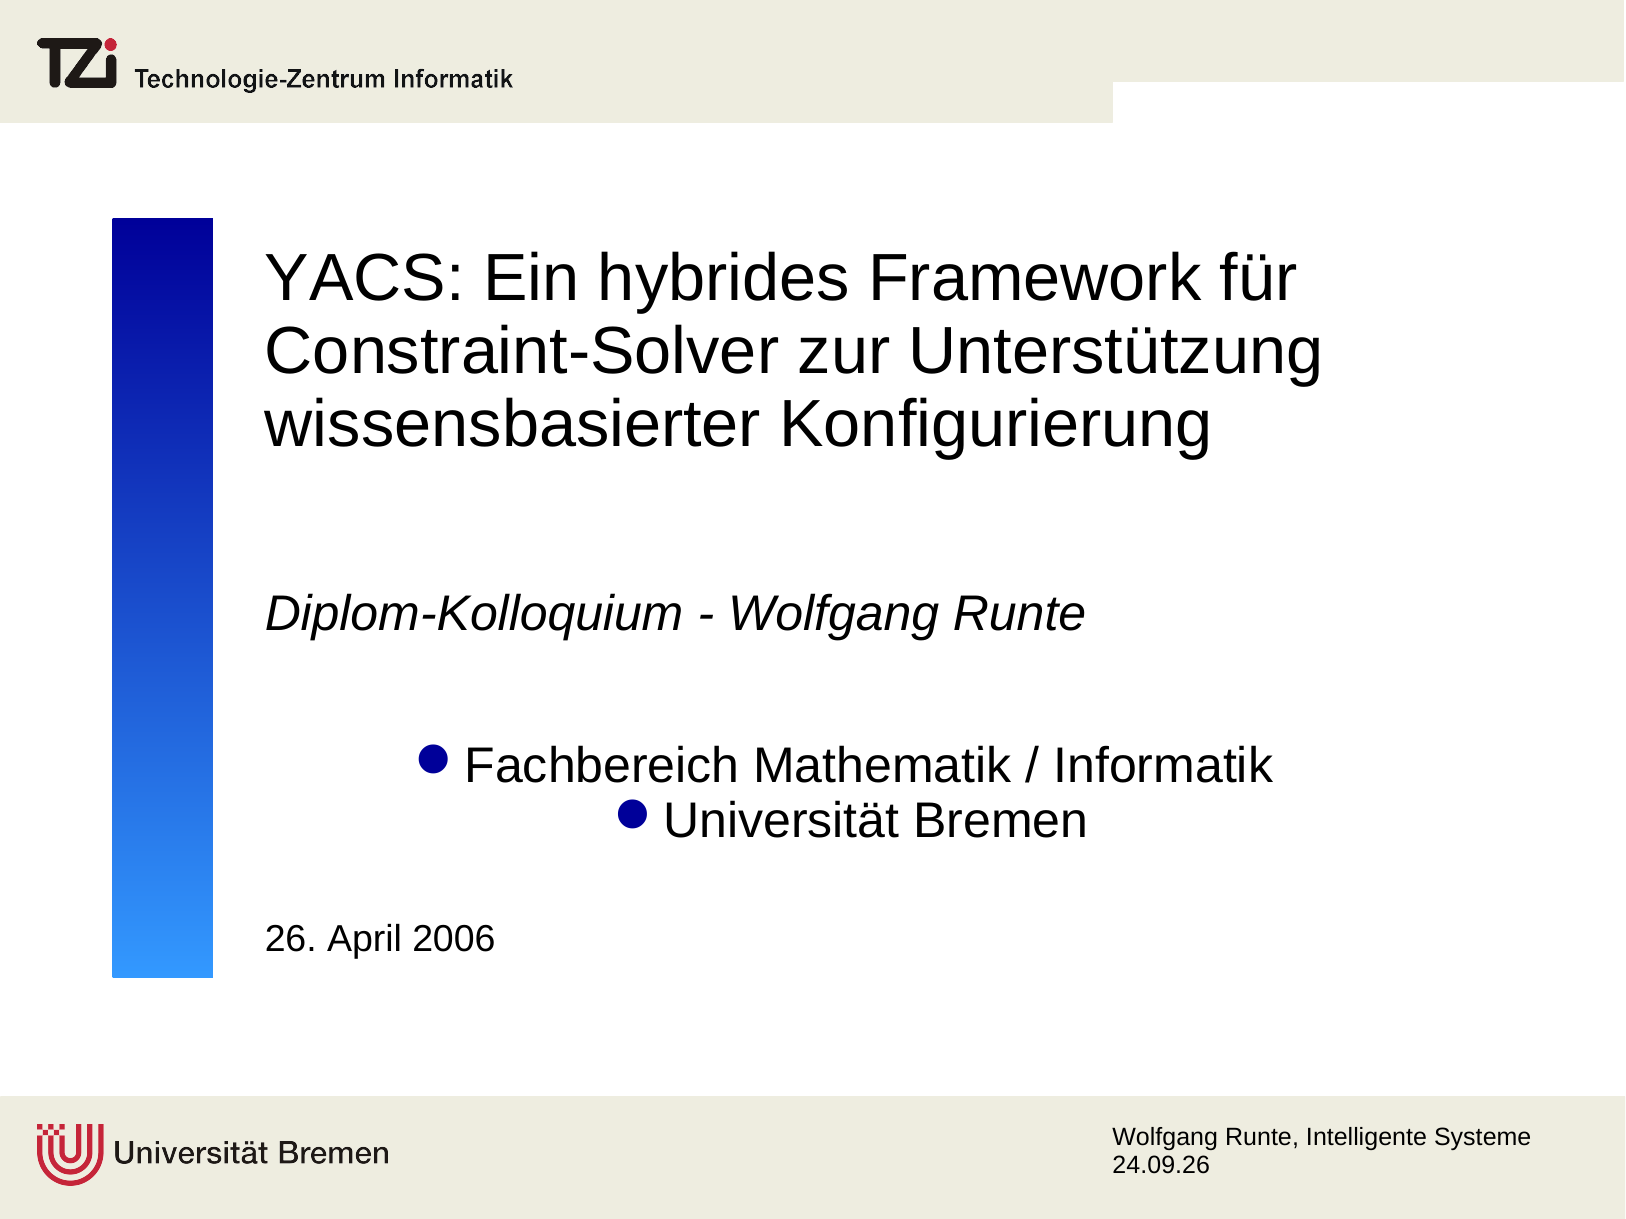

# YACS: Ein hybrides Framework für Constraint-Solver zur Unterstützung wissensbasierter Konfigurierung
Diplom-Kolloquium - Wolfgang Runte
Fachbereich Mathematik / Informatik
Universität Bremen